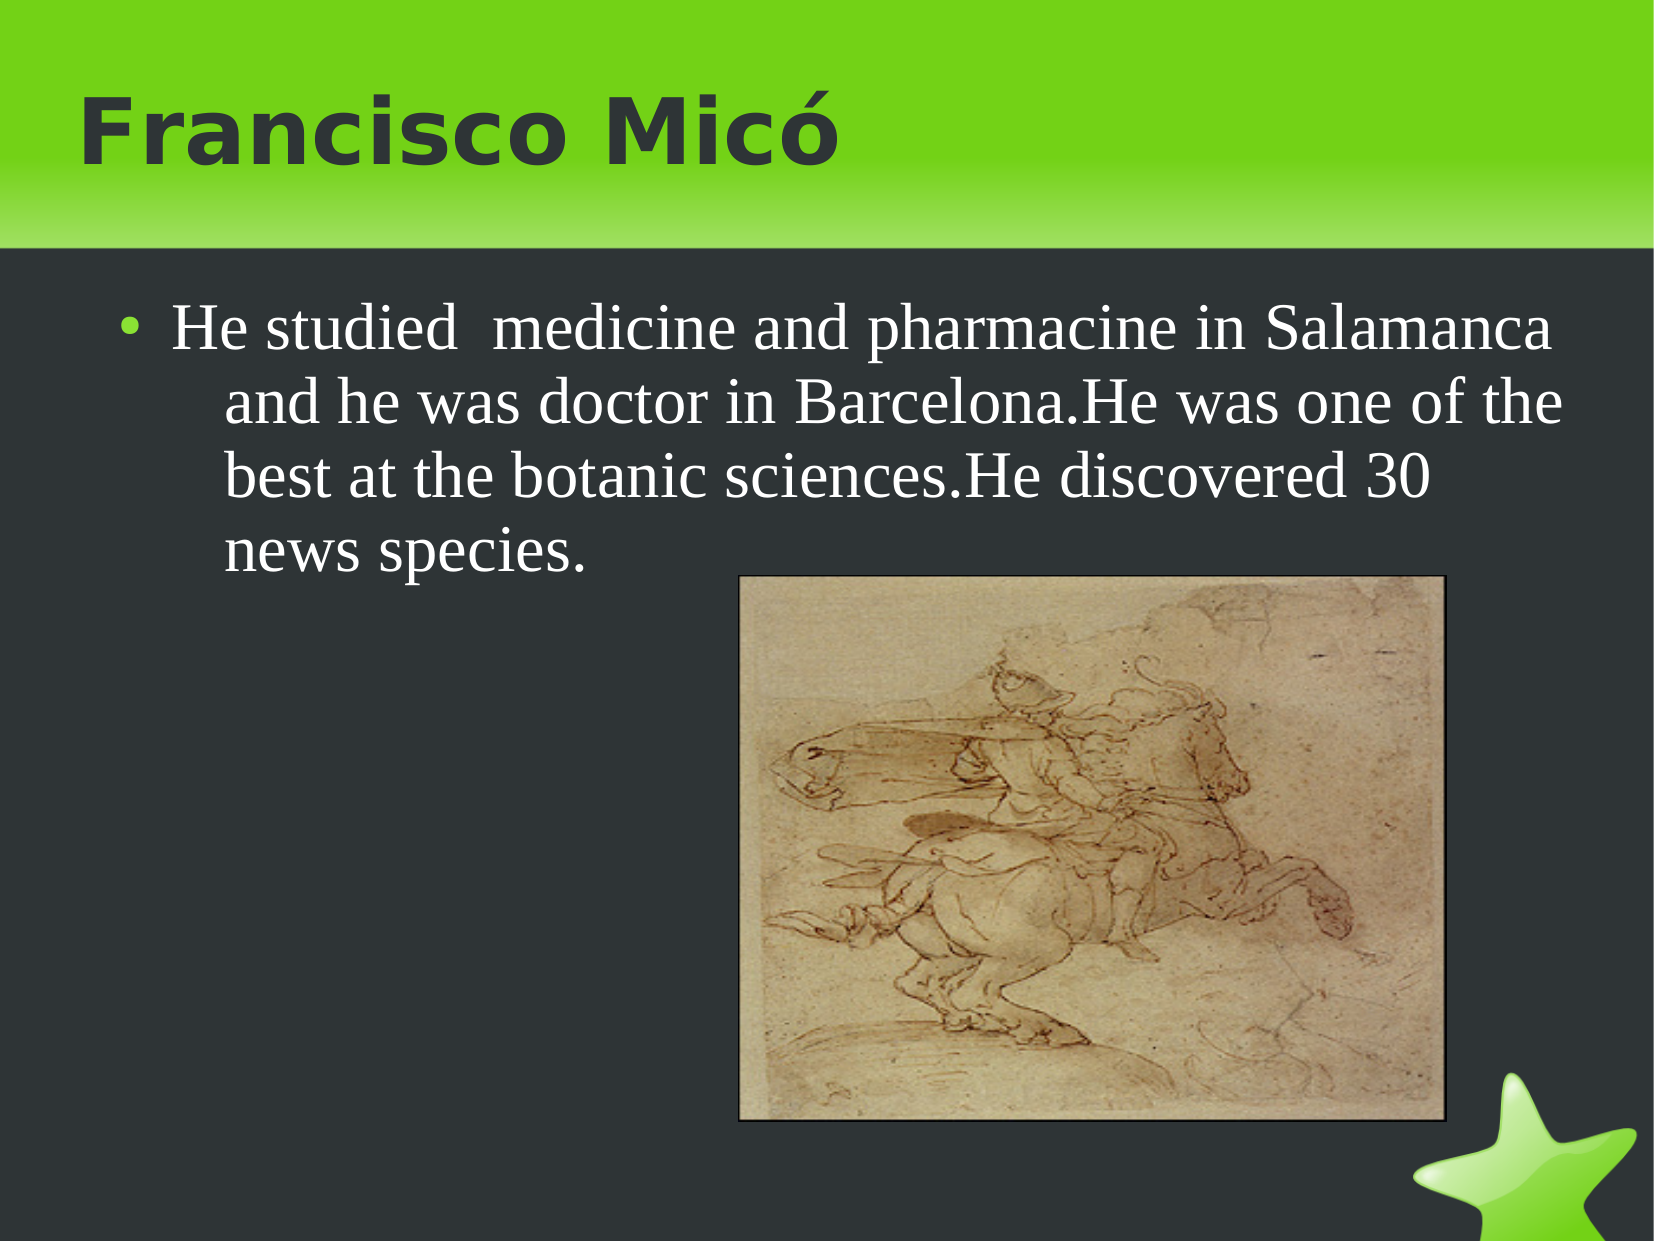

# Francisco Micó
He studied medicine and pharmacine in Salamanca and he was doctor in Barcelona.He was one of the best at the botanic sciences.He discovered 30 news species.